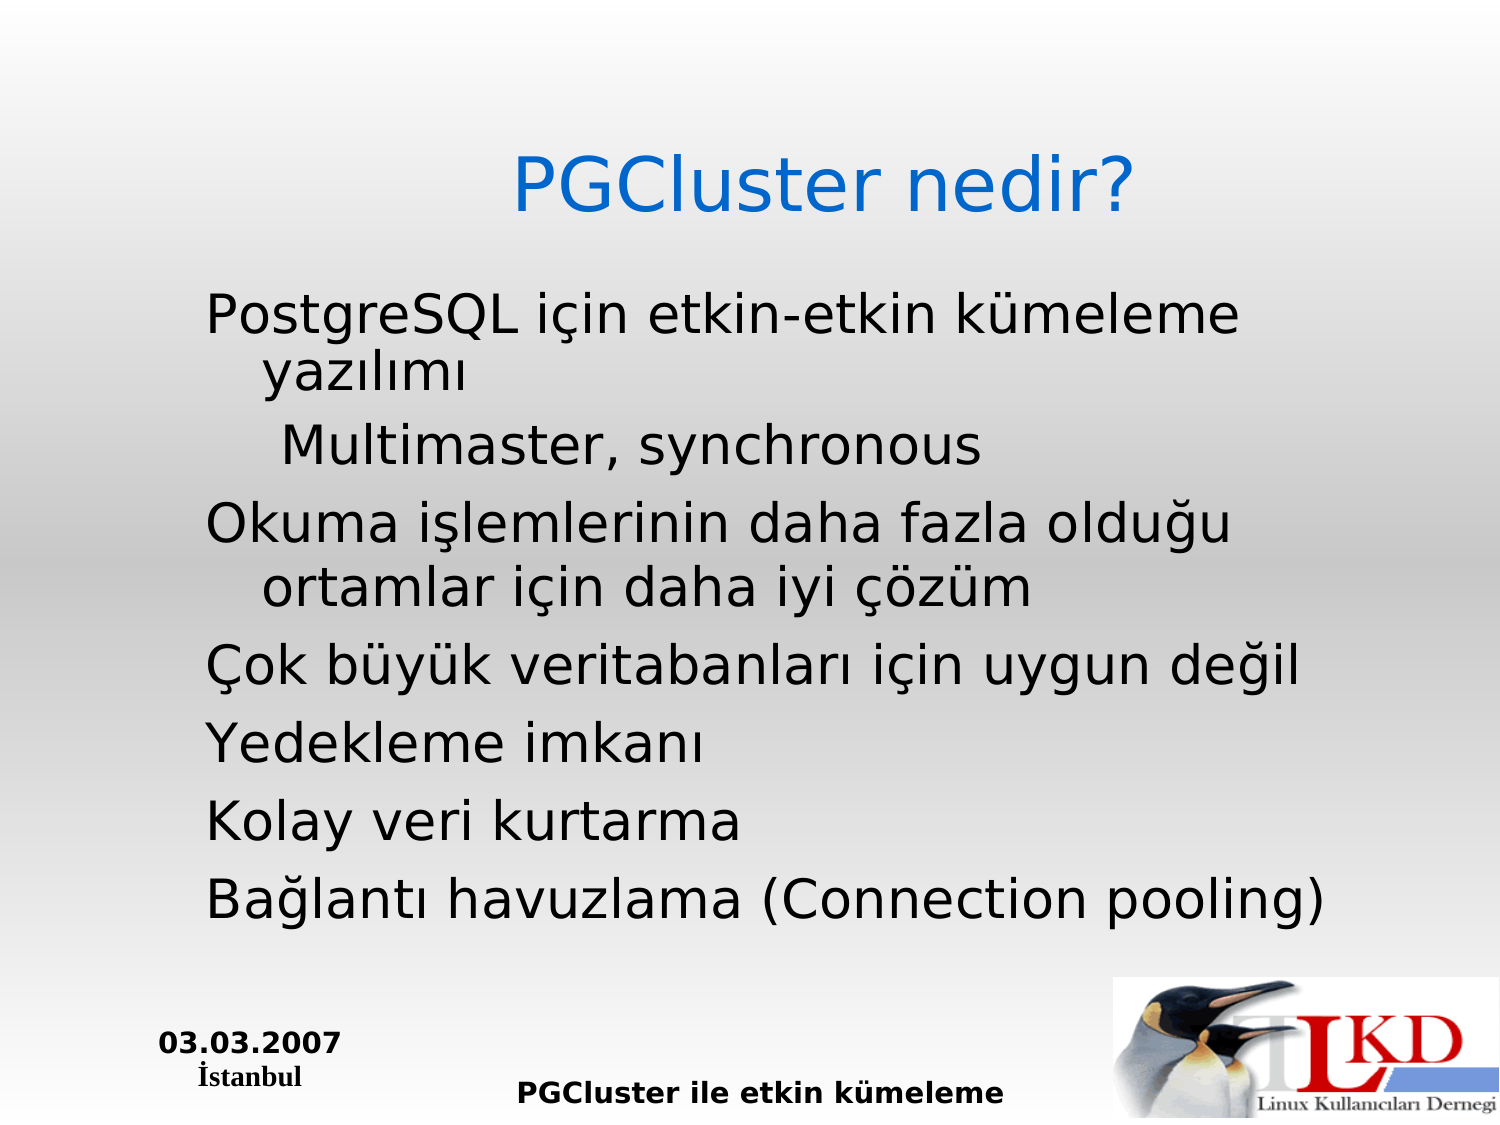

# PGCluster nedir?
PostgreSQL için etkin-etkin kümeleme yazılımı
Multimaster, synchronous
Okuma işlemlerinin daha fazla olduğu ortamlar için daha iyi çözüm
Çok büyük veritabanları için uygun değil
Yedekleme imkanı
Kolay veri kurtarma
Bağlantı havuzlama (Connection pooling)